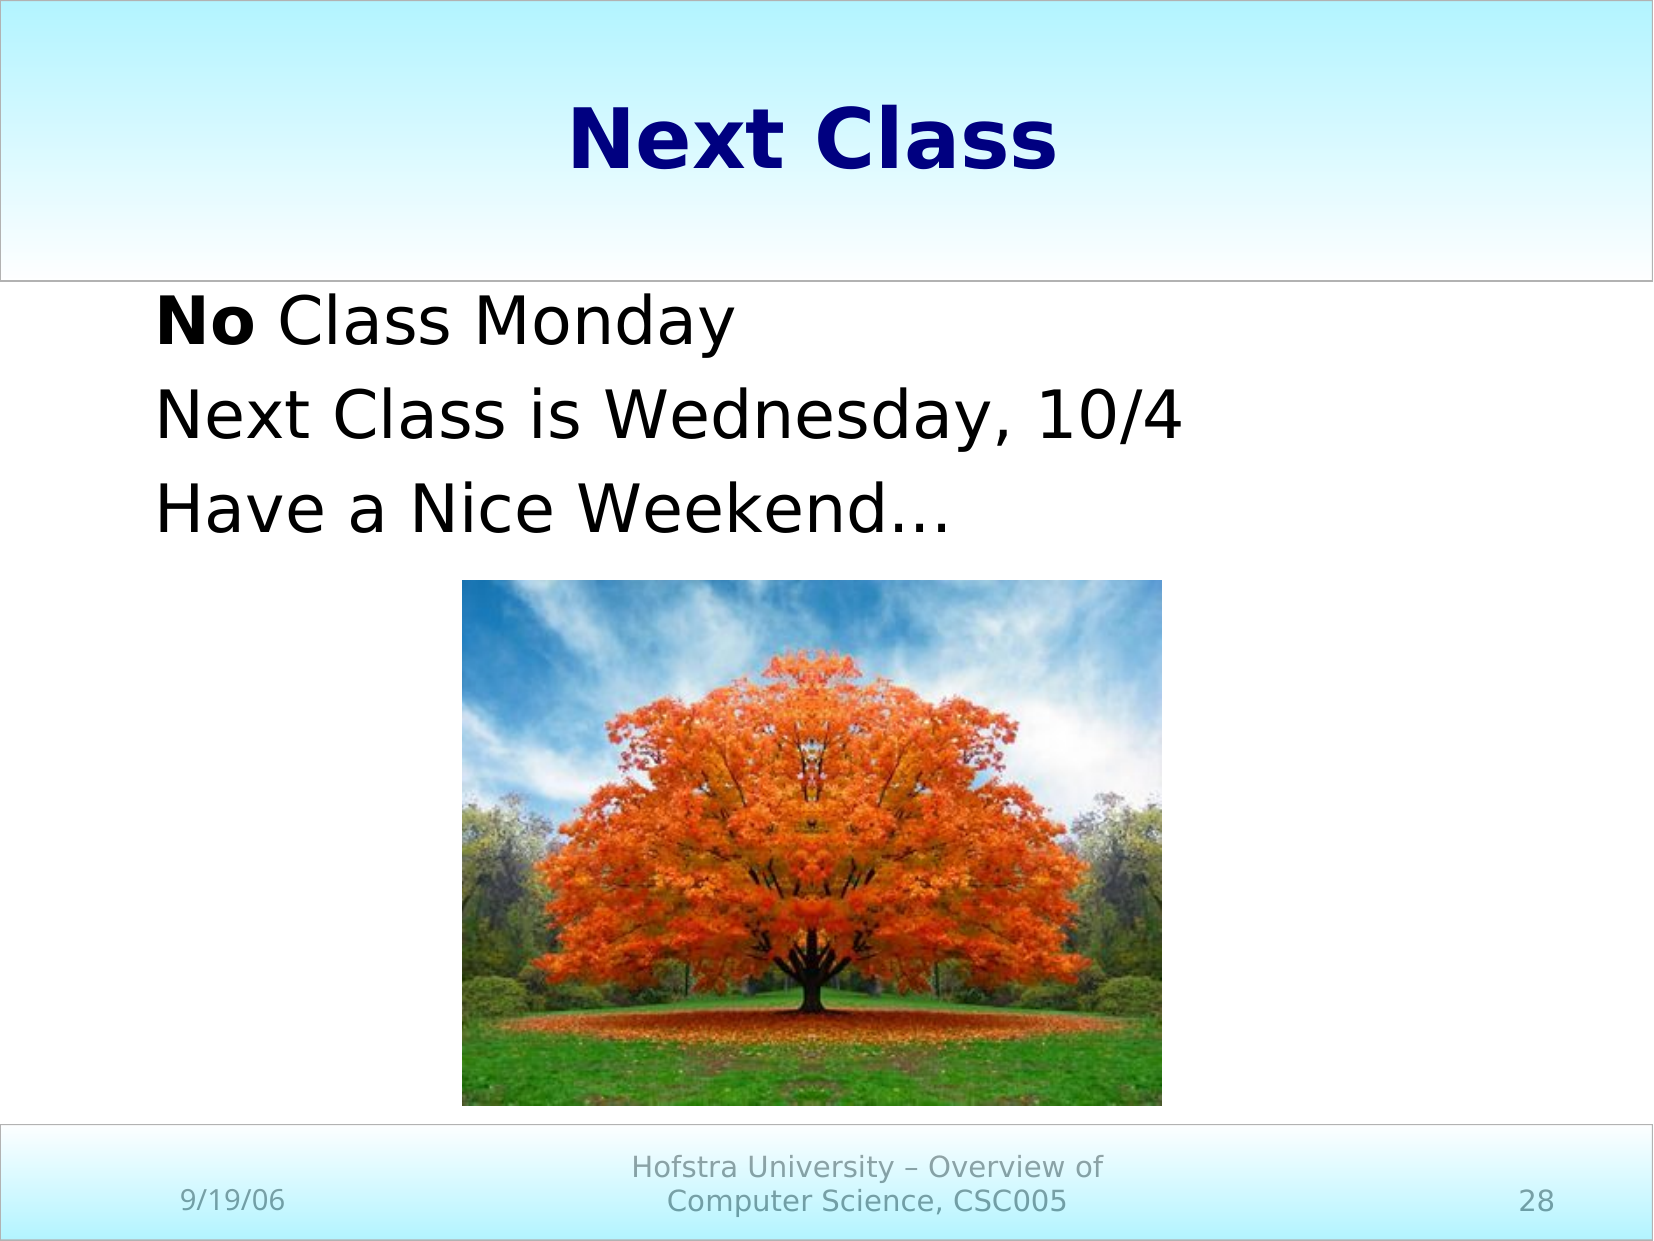

# Next Class
No Class Monday
Next Class is Wednesday, 10/4
Have a Nice Weekend...
09/27/06
28